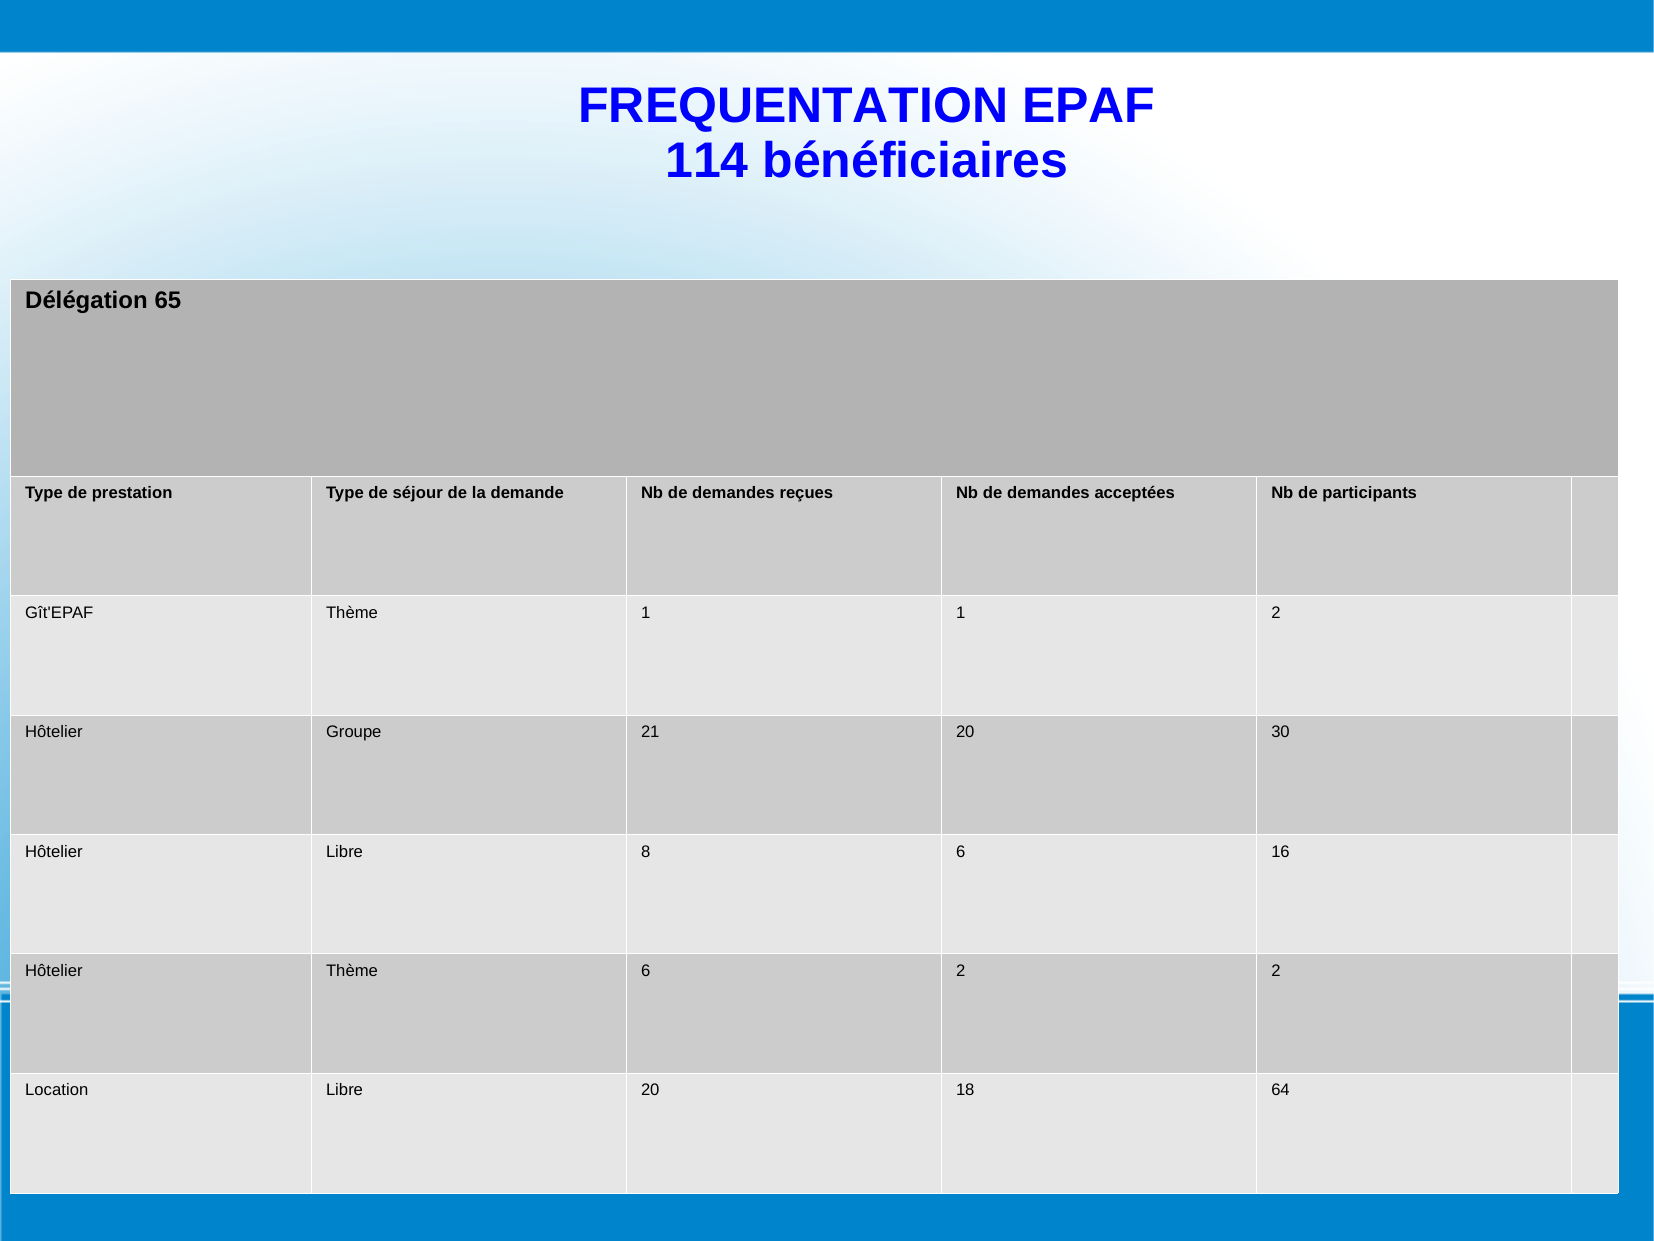

FREQUENTATION EPAF
114 bénéficiaires
[unsupported chart]
[unsupported chart]
| Délégation 65 | | | | | |
| --- | --- | --- | --- | --- | --- |
| Type de prestation | Type de séjour de la demande | Nb de demandes reçues | Nb de demandes acceptées | Nb de participants | |
| Gît'EPAF | Thème | 1 | 1 | 2 | |
| Hôtelier | Groupe | 21 | 20 | 30 | |
| Hôtelier | Libre | 8 | 6 | 16 | |
| Hôtelier | Thème | 6 | 2 | 2 | |
| Location | Libre | 20 | 18 | 64 | |